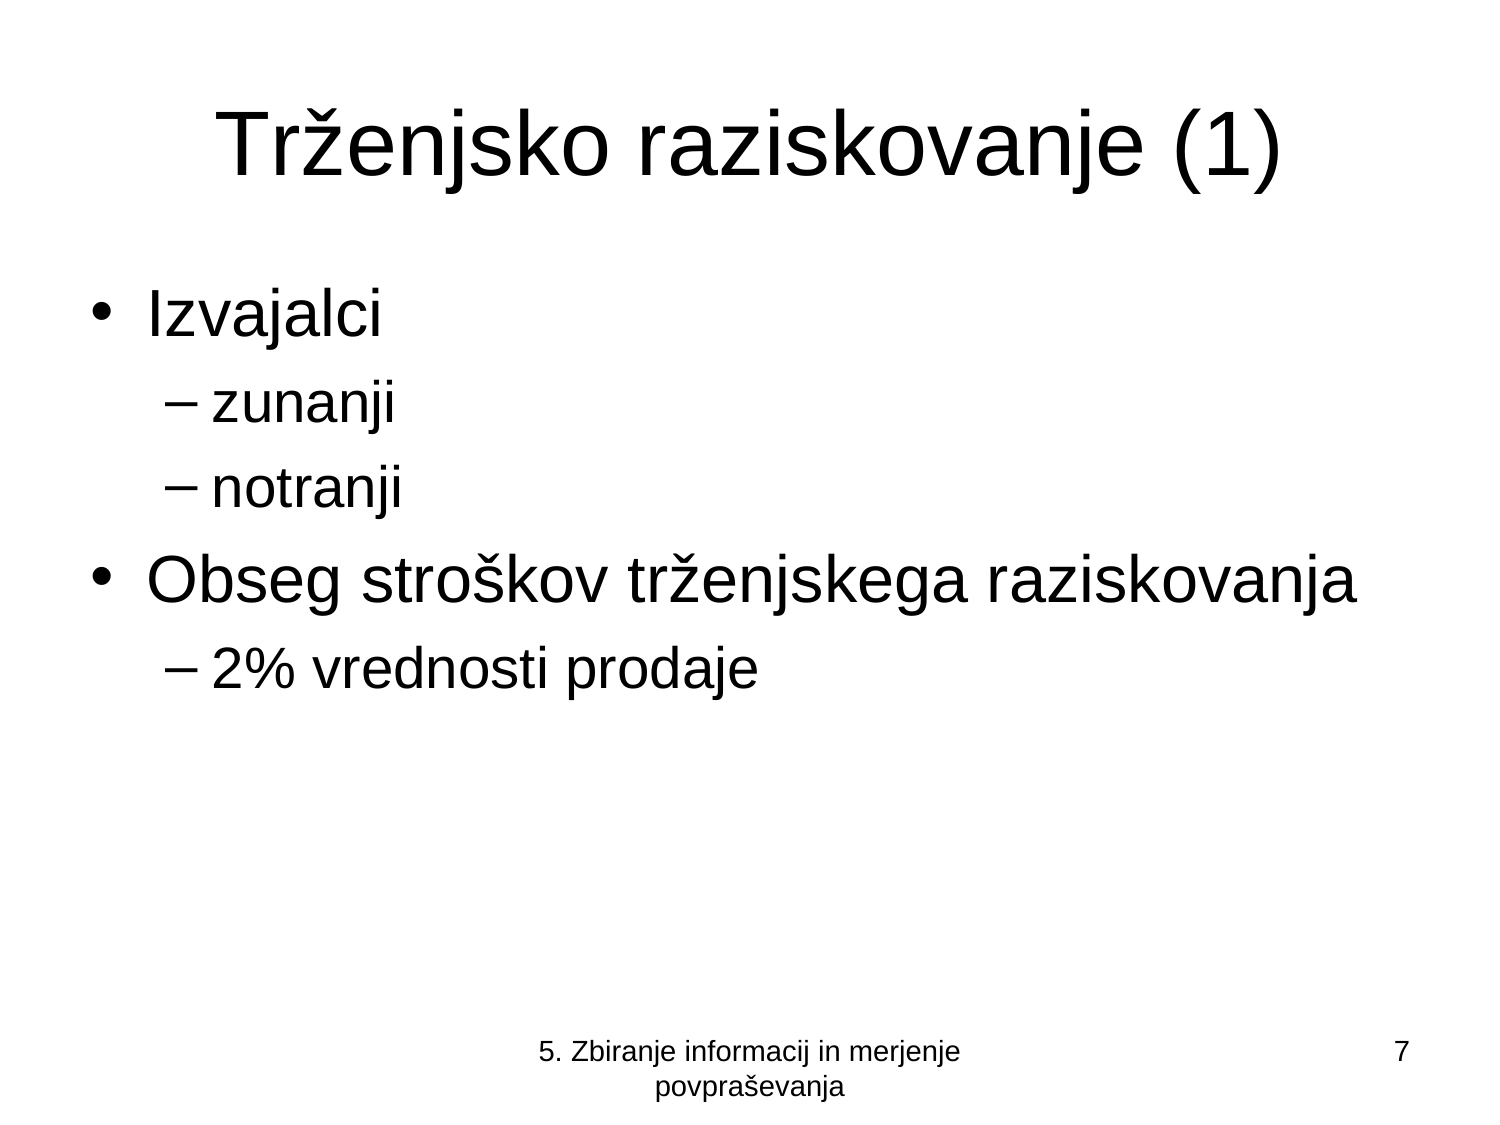

# Trženjsko raziskovanje (1)
Izvajalci
zunanji
notranji
Obseg stroškov trženjskega raziskovanja
2% vrednosti prodaje
5. Zbiranje informacij in merjenje povpraševanja